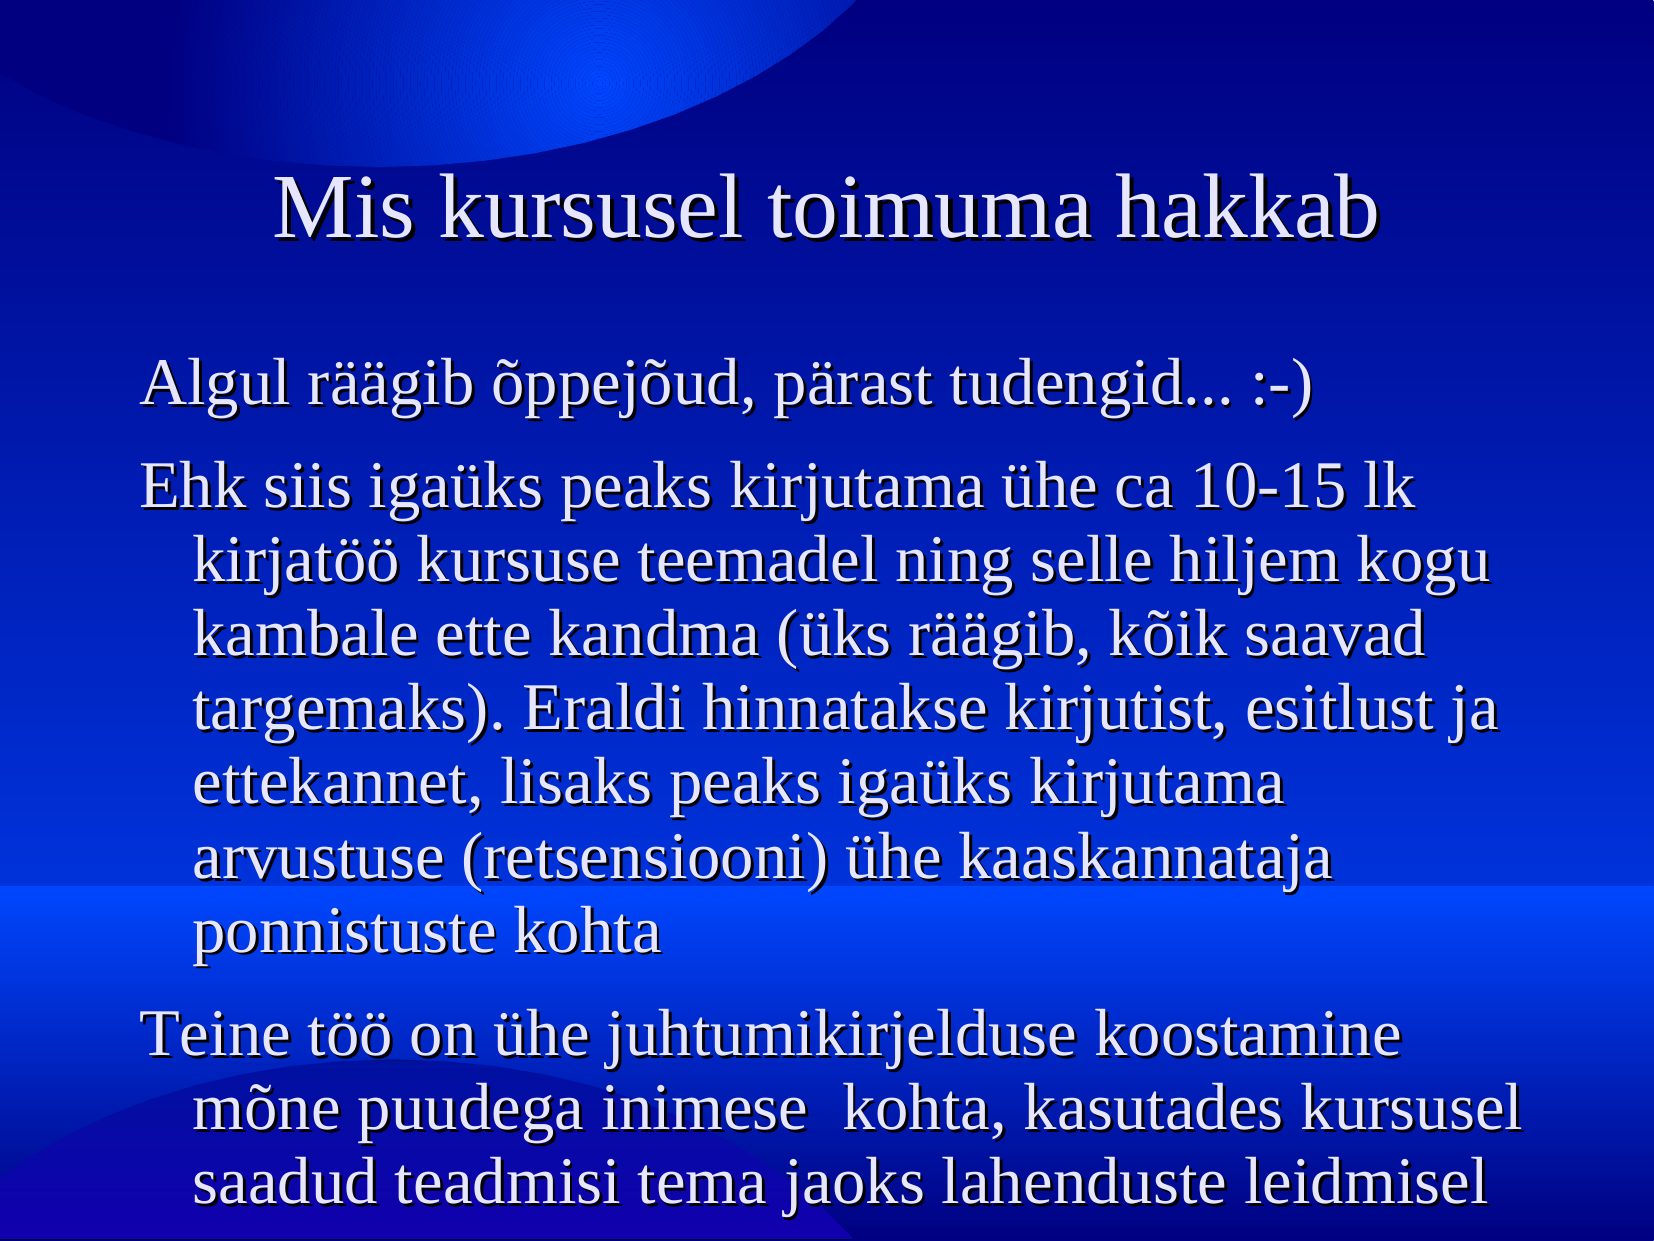

# Mis kursusel toimuma hakkab
Algul räägib õppejõud, pärast tudengid... :-)
Ehk siis igaüks peaks kirjutama ühe ca 10-15 lk kirjatöö kursuse teemadel ning selle hiljem kogu kambale ette kandma (üks räägib, kõik saavad targemaks). Eraldi hinnatakse kirjutist, esitlust ja ettekannet, lisaks peaks igaüks kirjutama arvustuse (retsensiooni) ühe kaaskannataja ponnistuste kohta
Teine töö on ühe juhtumikirjelduse koostamine mõne puudega inimese kohta, kasutades kursusel saadud teadmisi tema jaoks lahenduste leidmisel